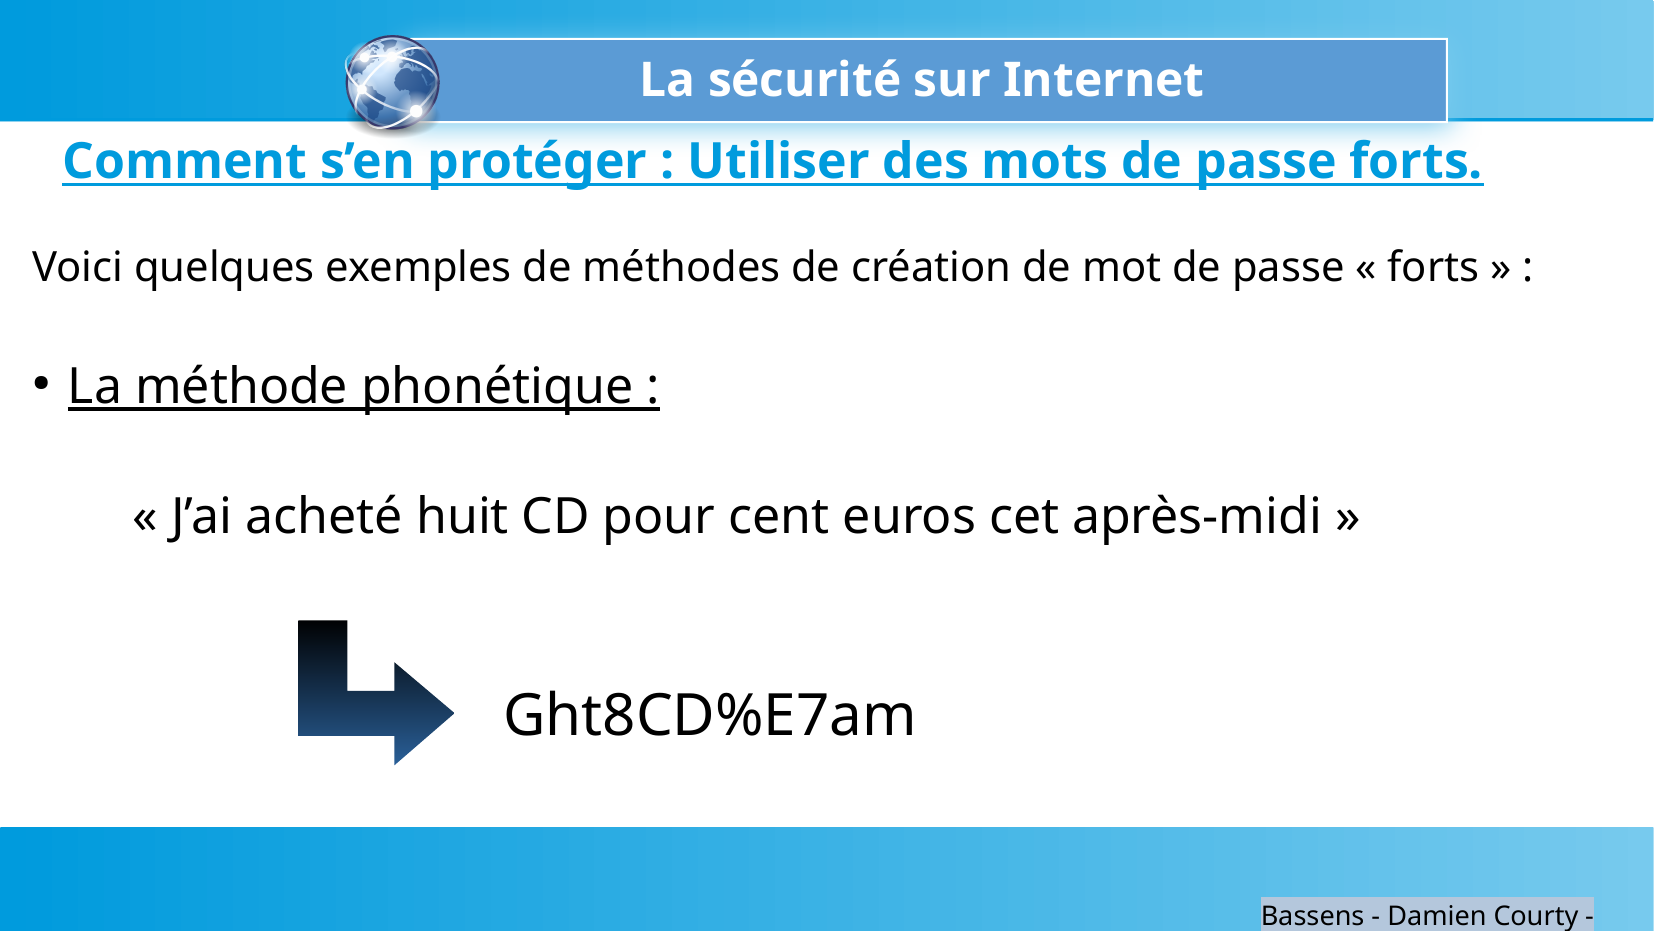

La sécurité sur Internet
Comment s’en protéger : Utiliser des mots de passe forts.
Voici quelques exemples de méthodes de création de mot de passe « forts » :
La méthode phonétique :
« J’ai acheté huit CD pour cent euros cet après-midi »
Ght8CD%E7am
Bassens - Damien Courty - 2024